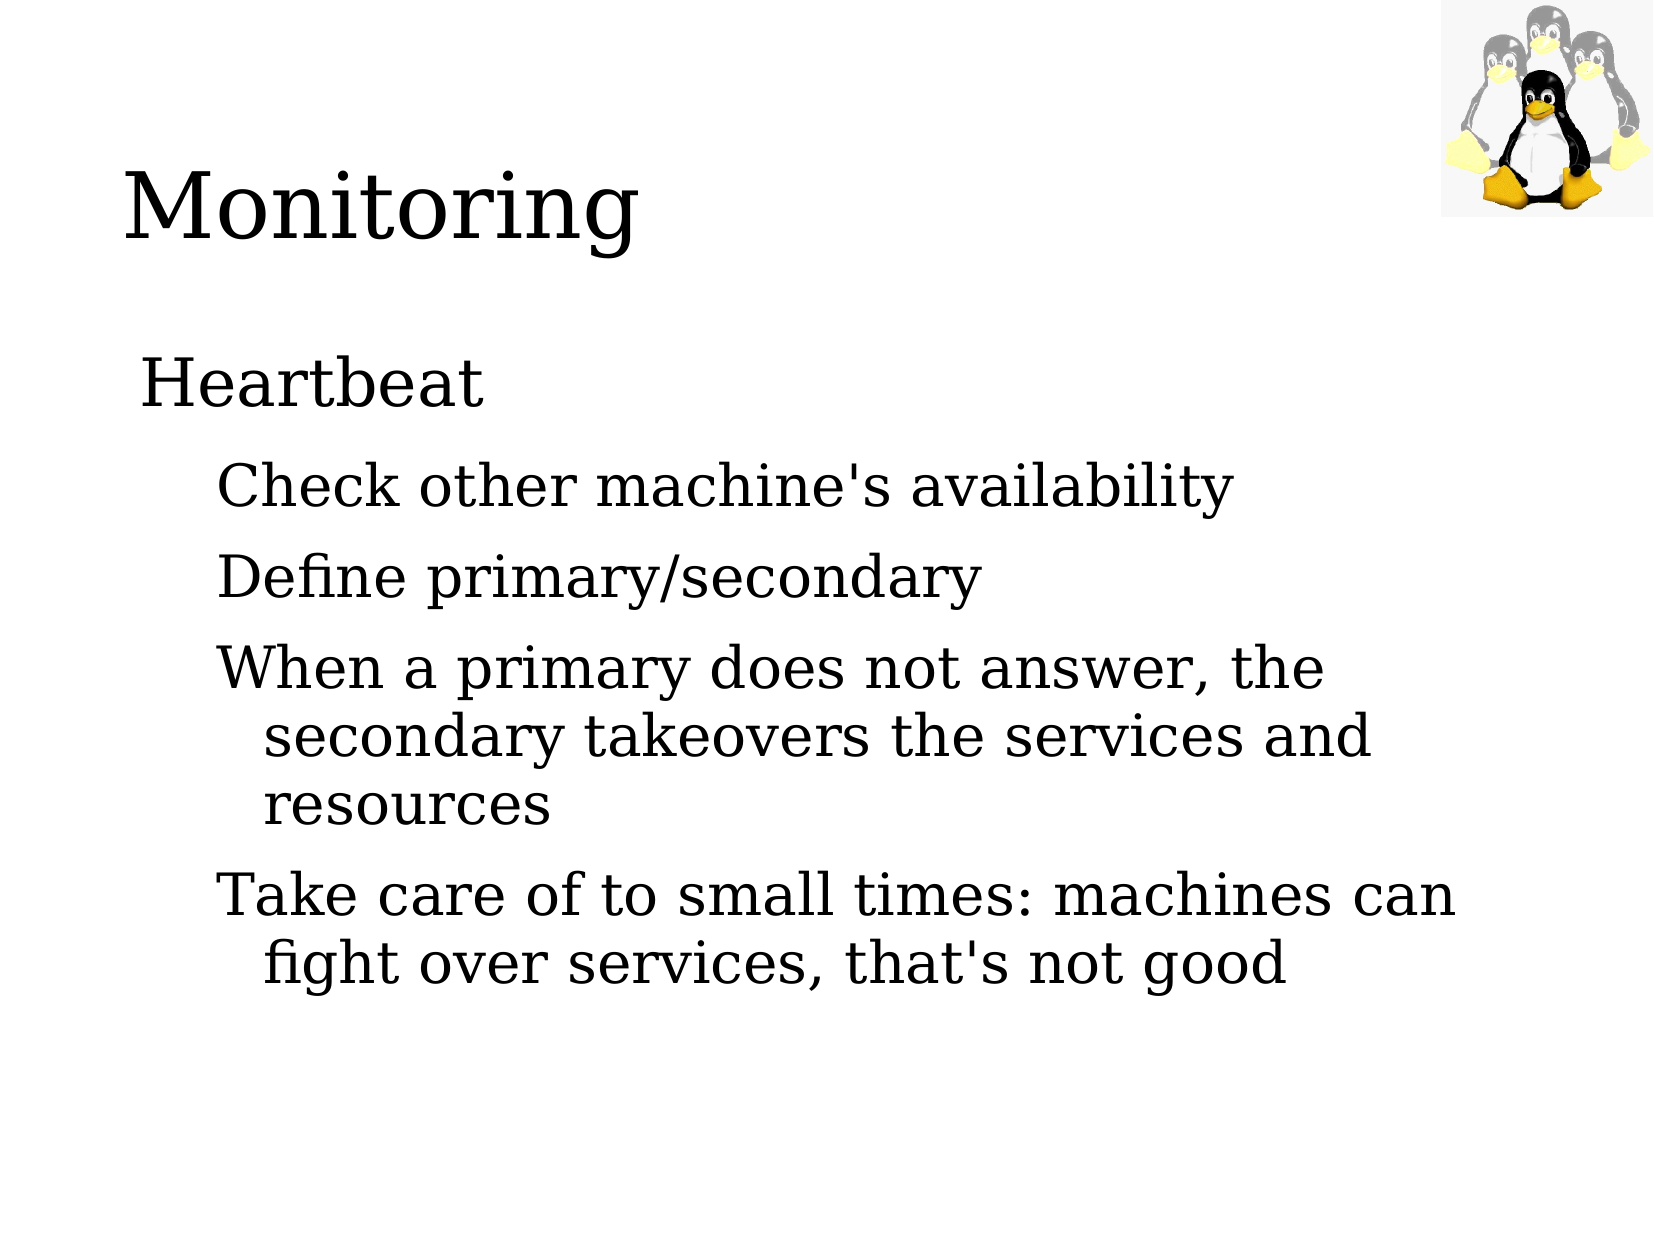

# Monitoring
Heartbeat
Check other machine's availability
Define primary/secondary
When a primary does not answer, the secondary takeovers the services and resources
Take care of to small times: machines can fight over services, that's not good